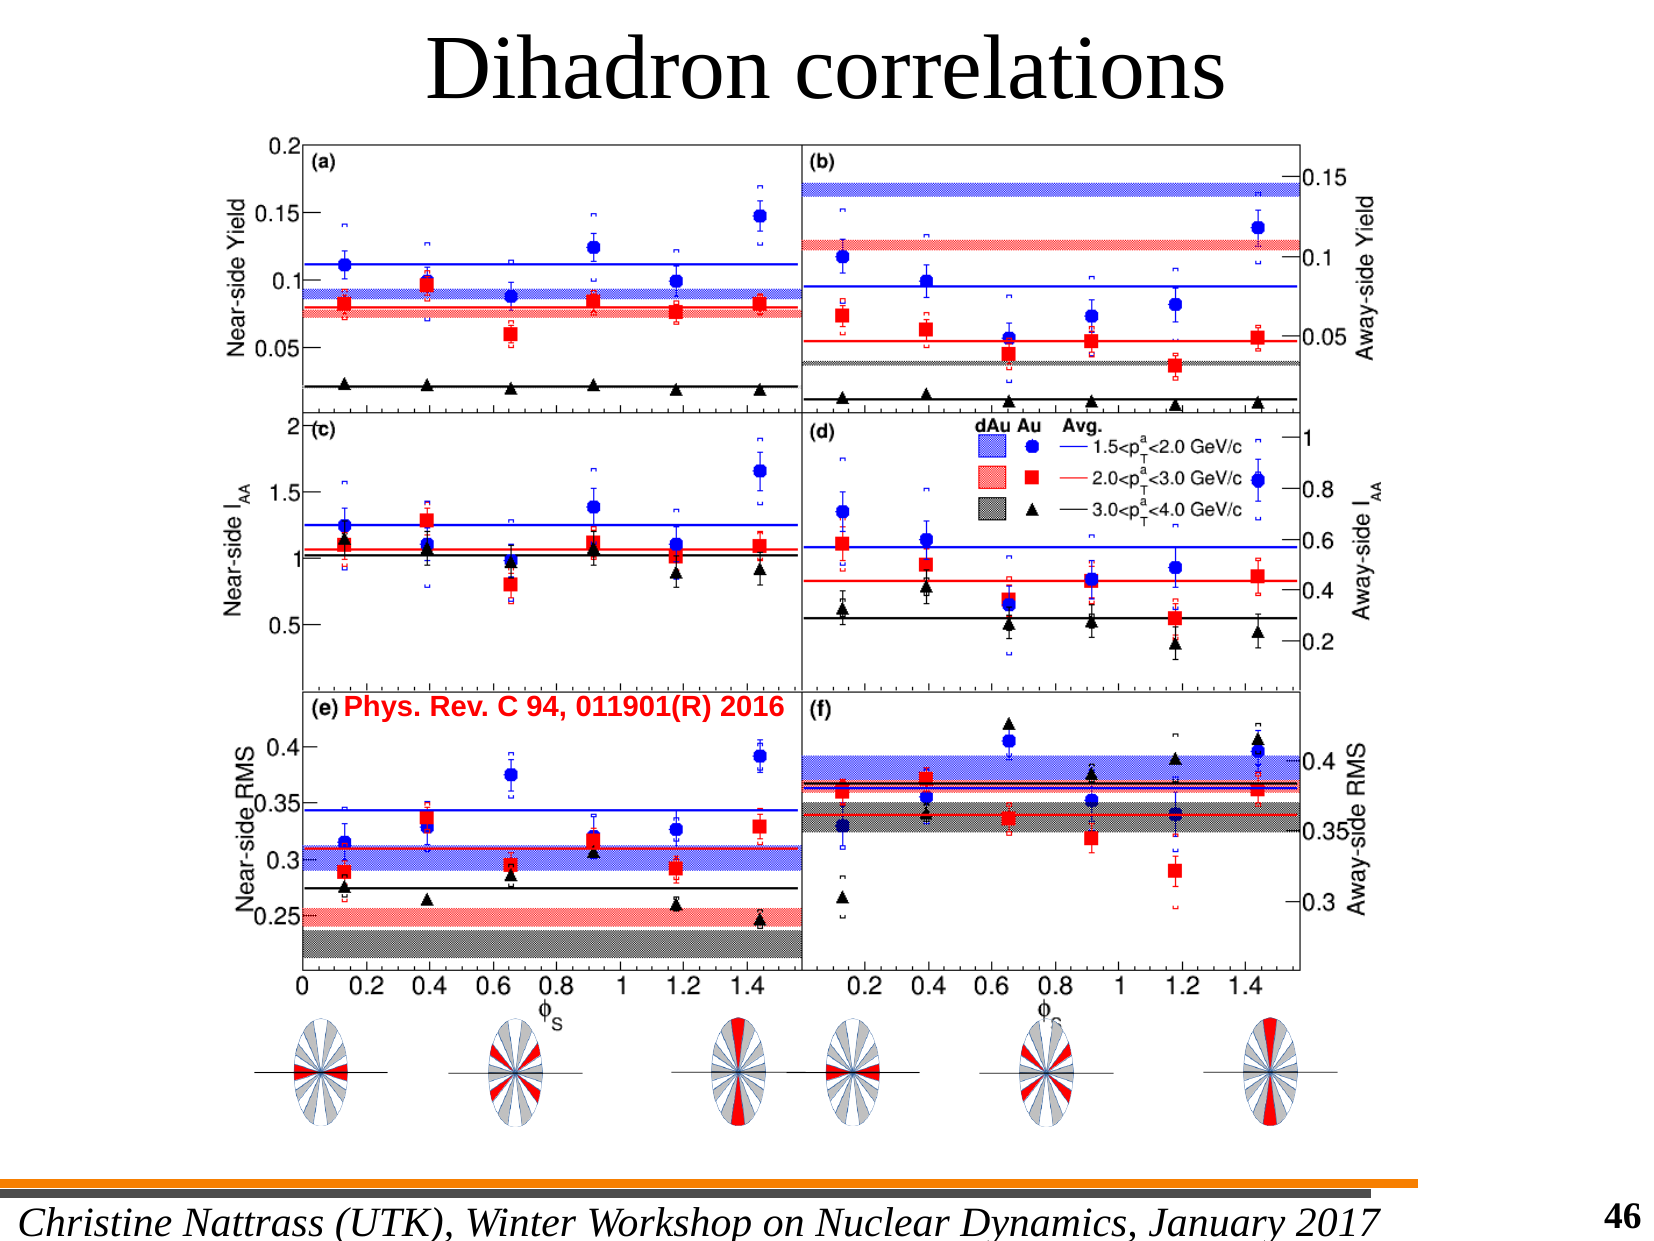

# Dihadron correlations
Phys. Rev. C 94, 011901(R) 2016